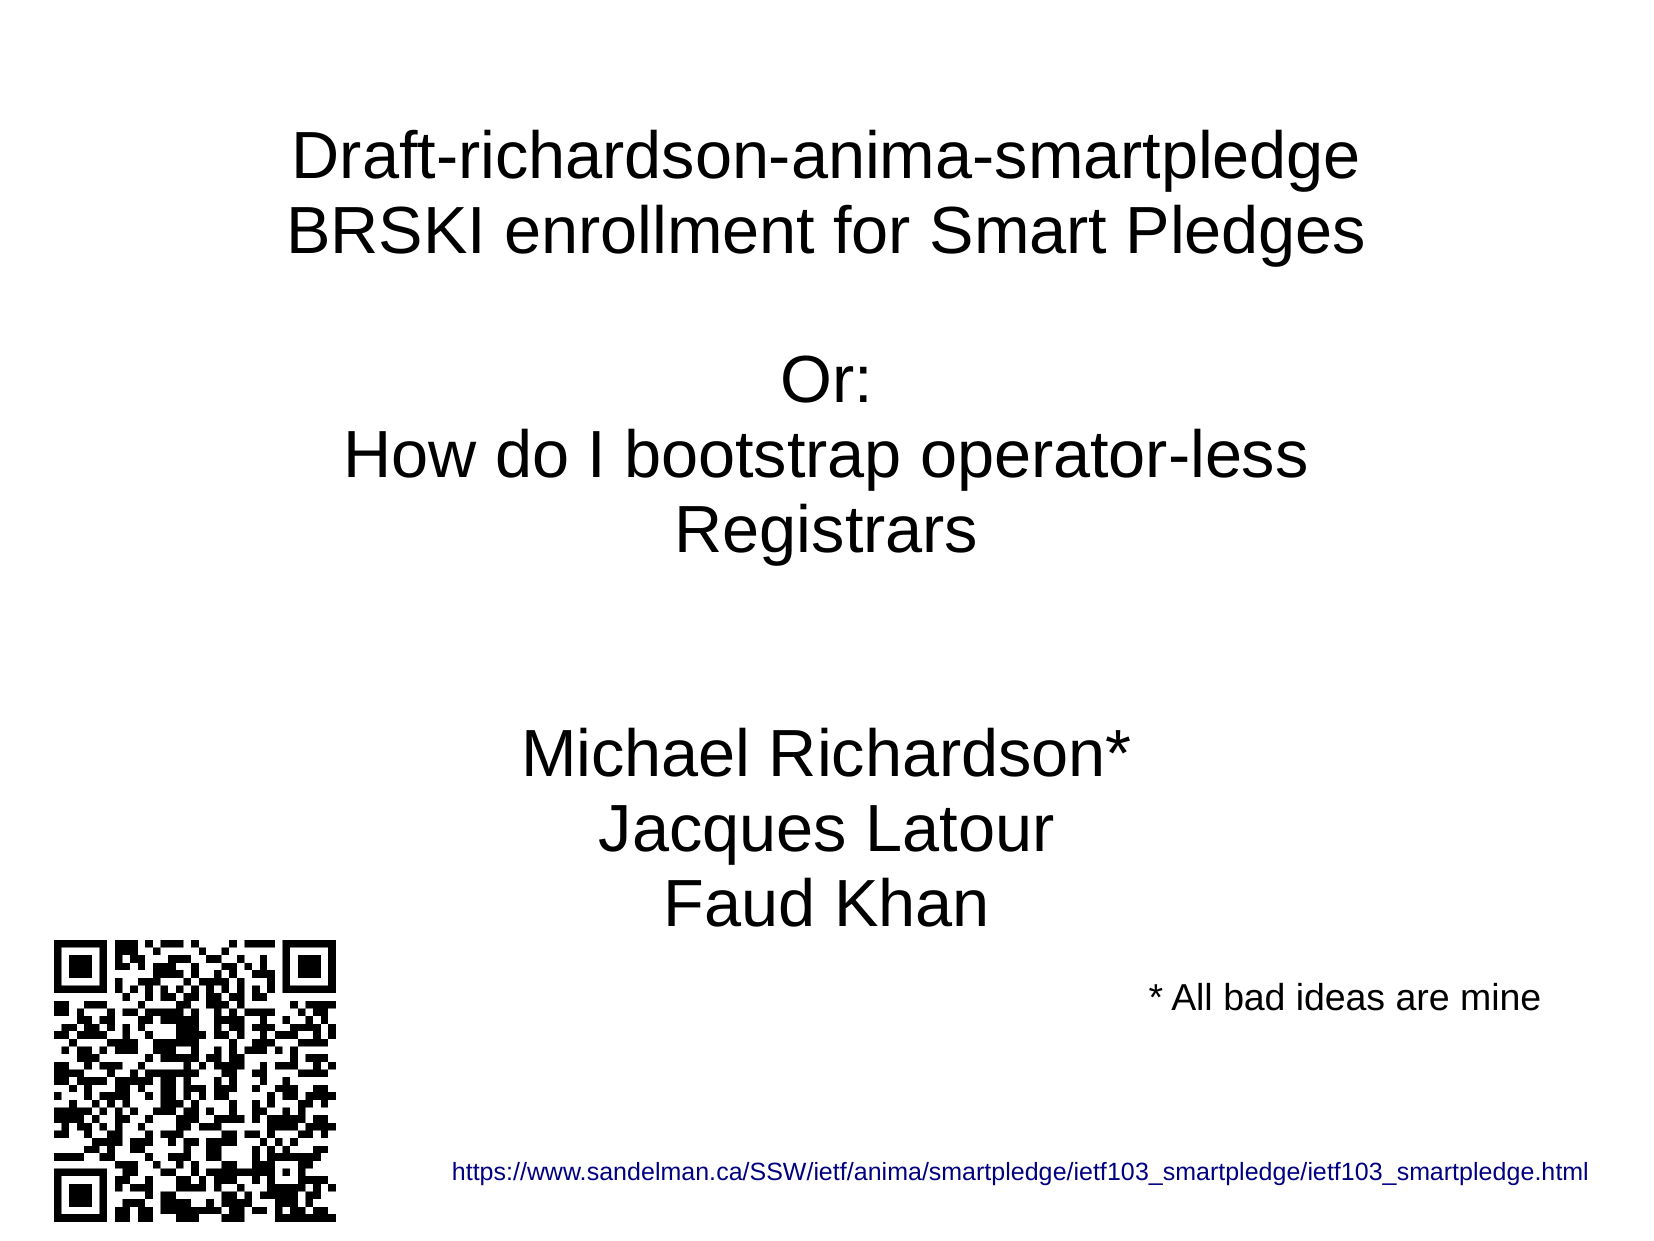

# Draft-richardson-anima-smartpledge
BRSKI enrollment for Smart Pledges
Or:
How do I bootstrap operator-less
Registrars
Michael Richardson*
Jacques Latour
Faud Khan
* All bad ideas are mine
https://www.sandelman.ca/SSW/ietf/anima/smartpledge/ietf103_smartpledge/ietf103_smartpledge.html